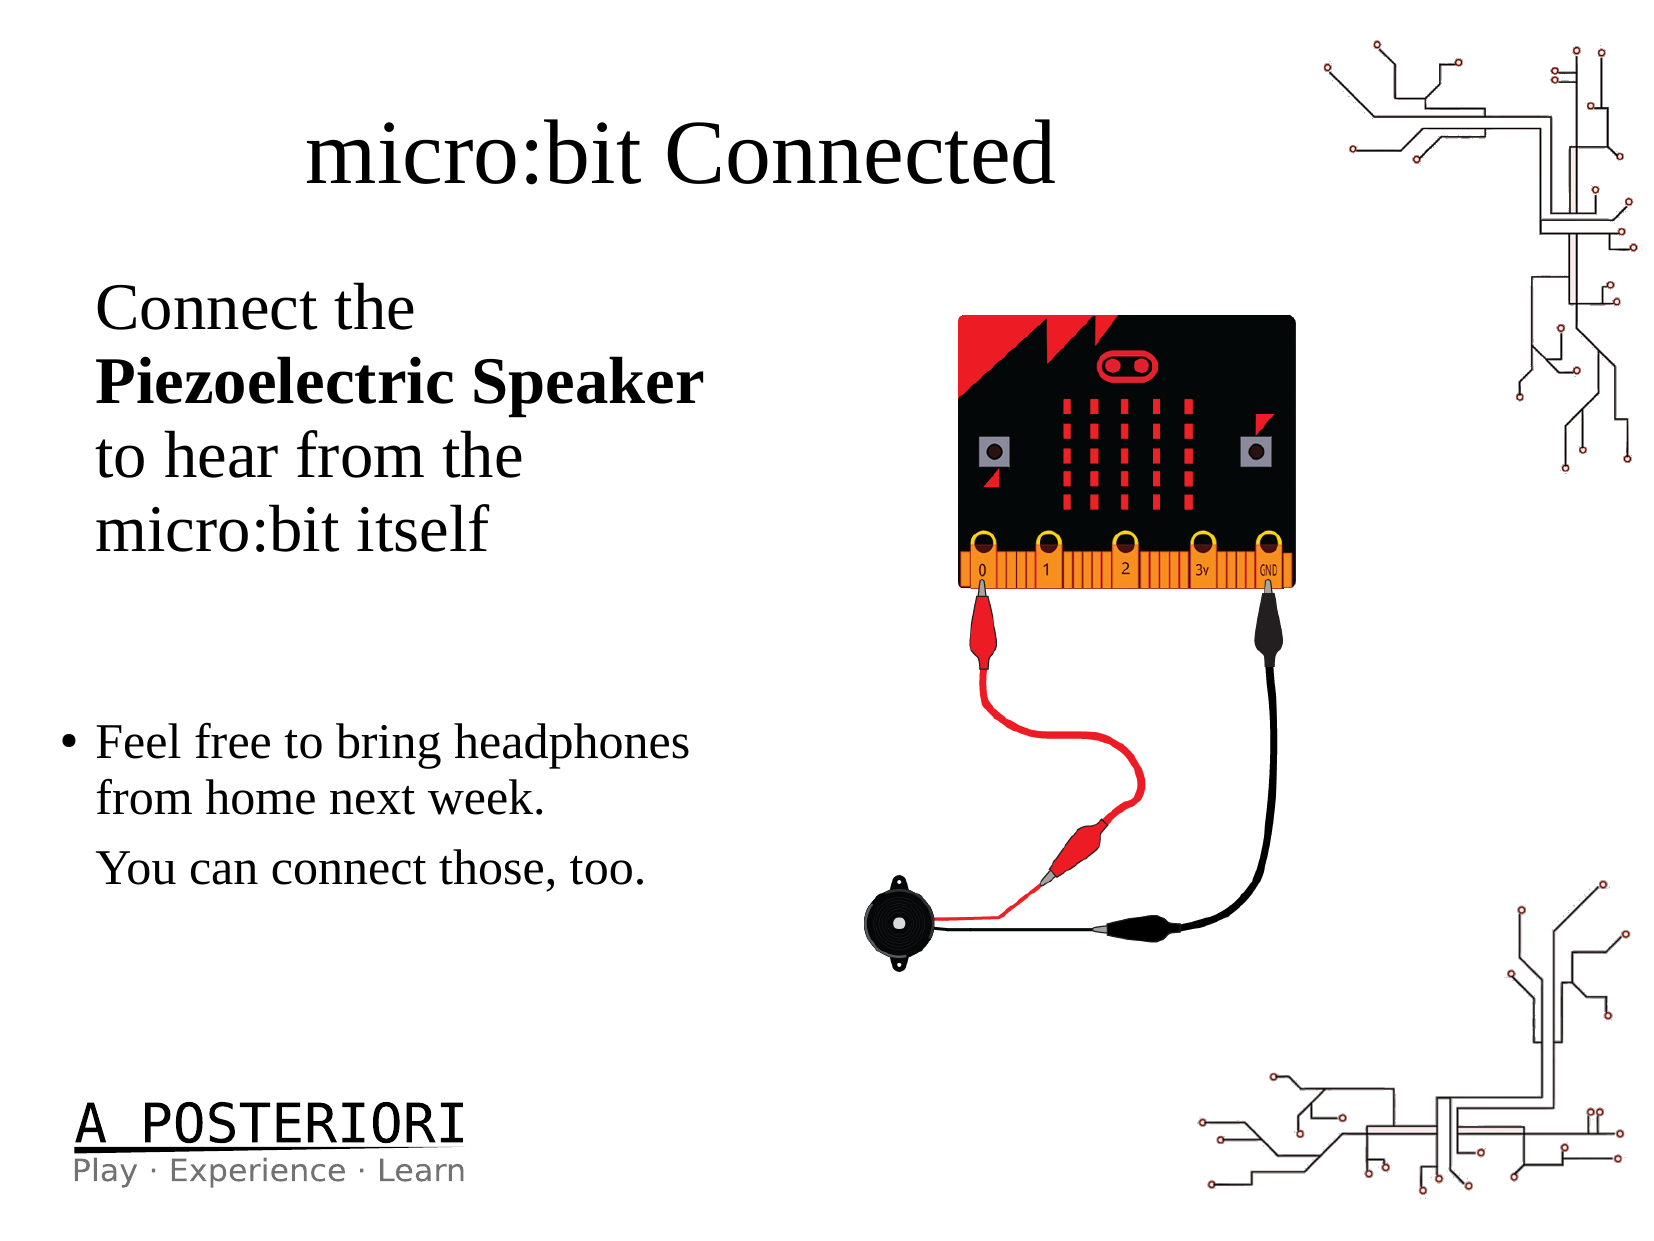

# micro:bit Connected
Connect the Piezoelectric Speaker
to hear from the micro:bit itself
Feel free to bring headphones from home next week.
You can connect those, too.